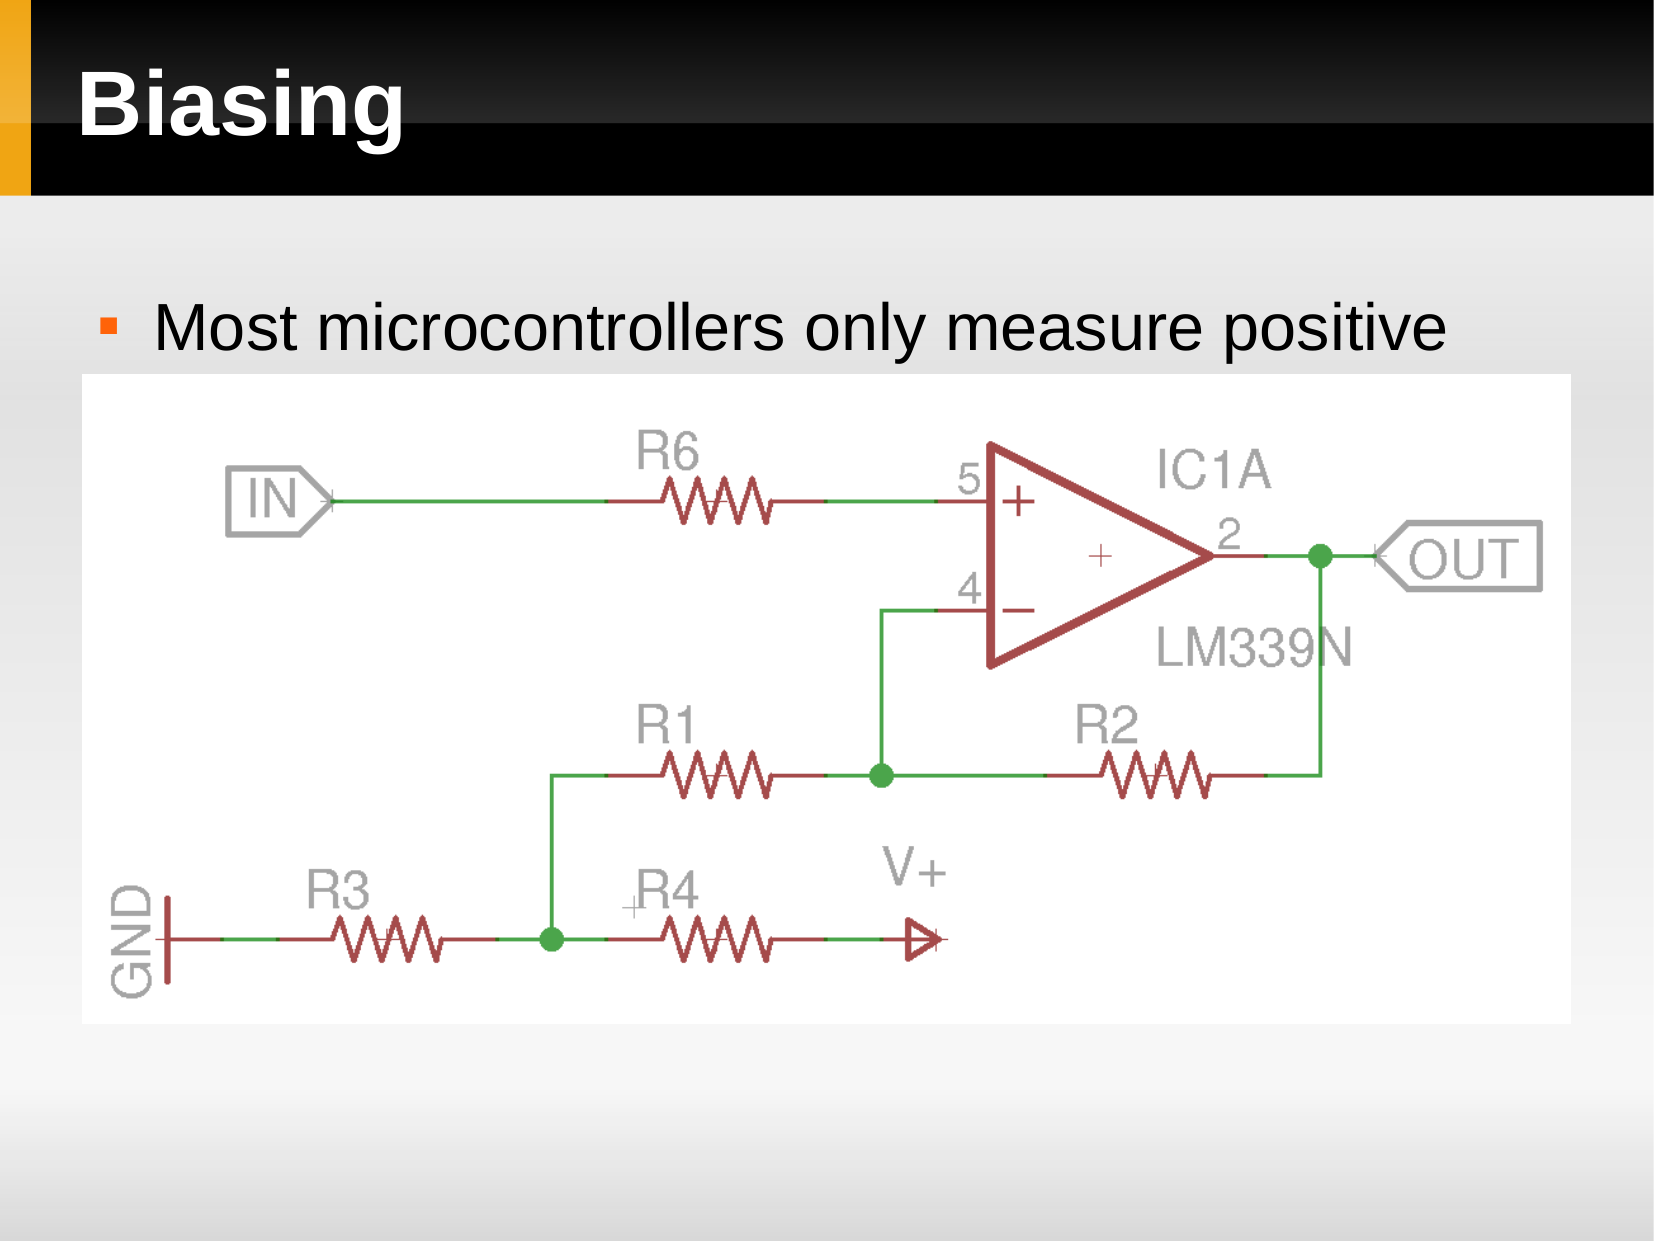

# Biasing
Most microcontrollers only measure positive analog voltages
In order to measure a
bipolar audio source
(e.g. audio) it is
necessary to bias the
input so that
0V = some middle
voltage to the ADC